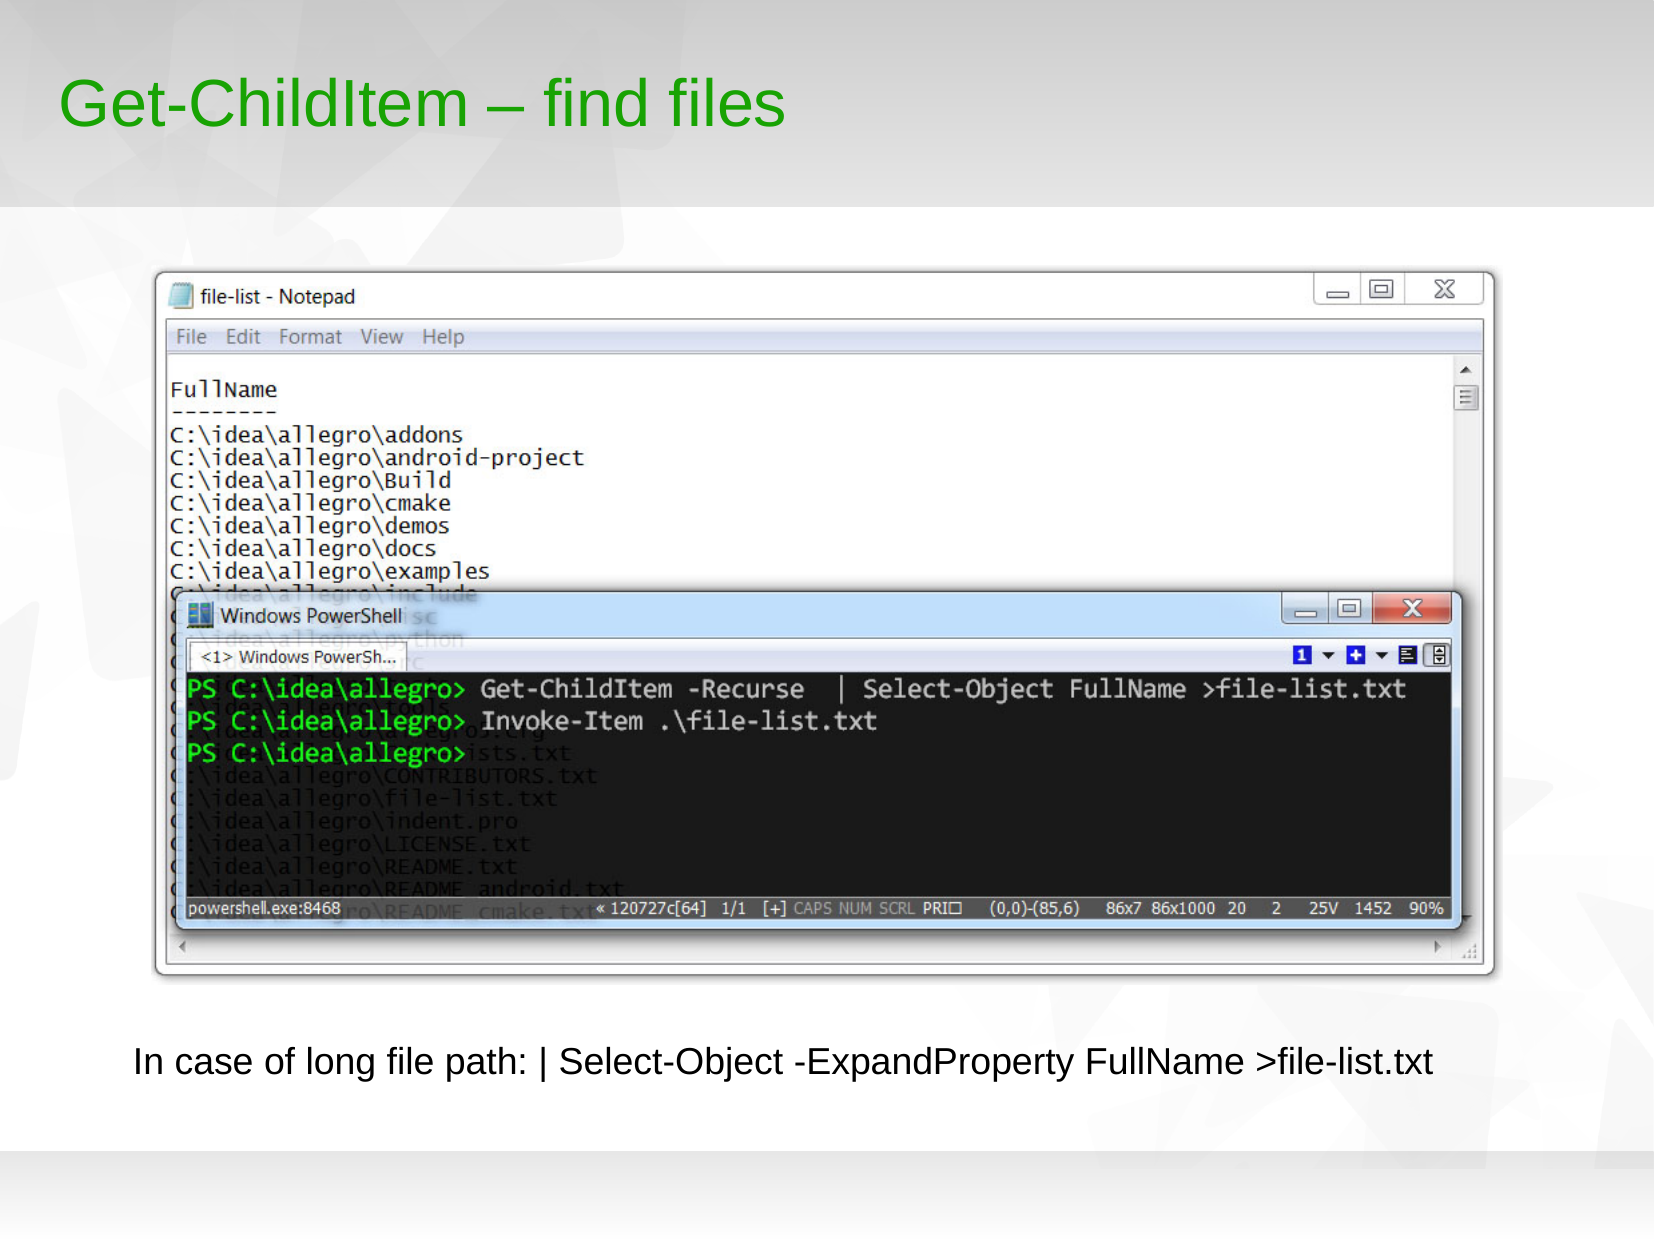

# Get-ChildItem – find files
In case of long file path: | Select-Object -ExpandProperty FullName >file-list.txt